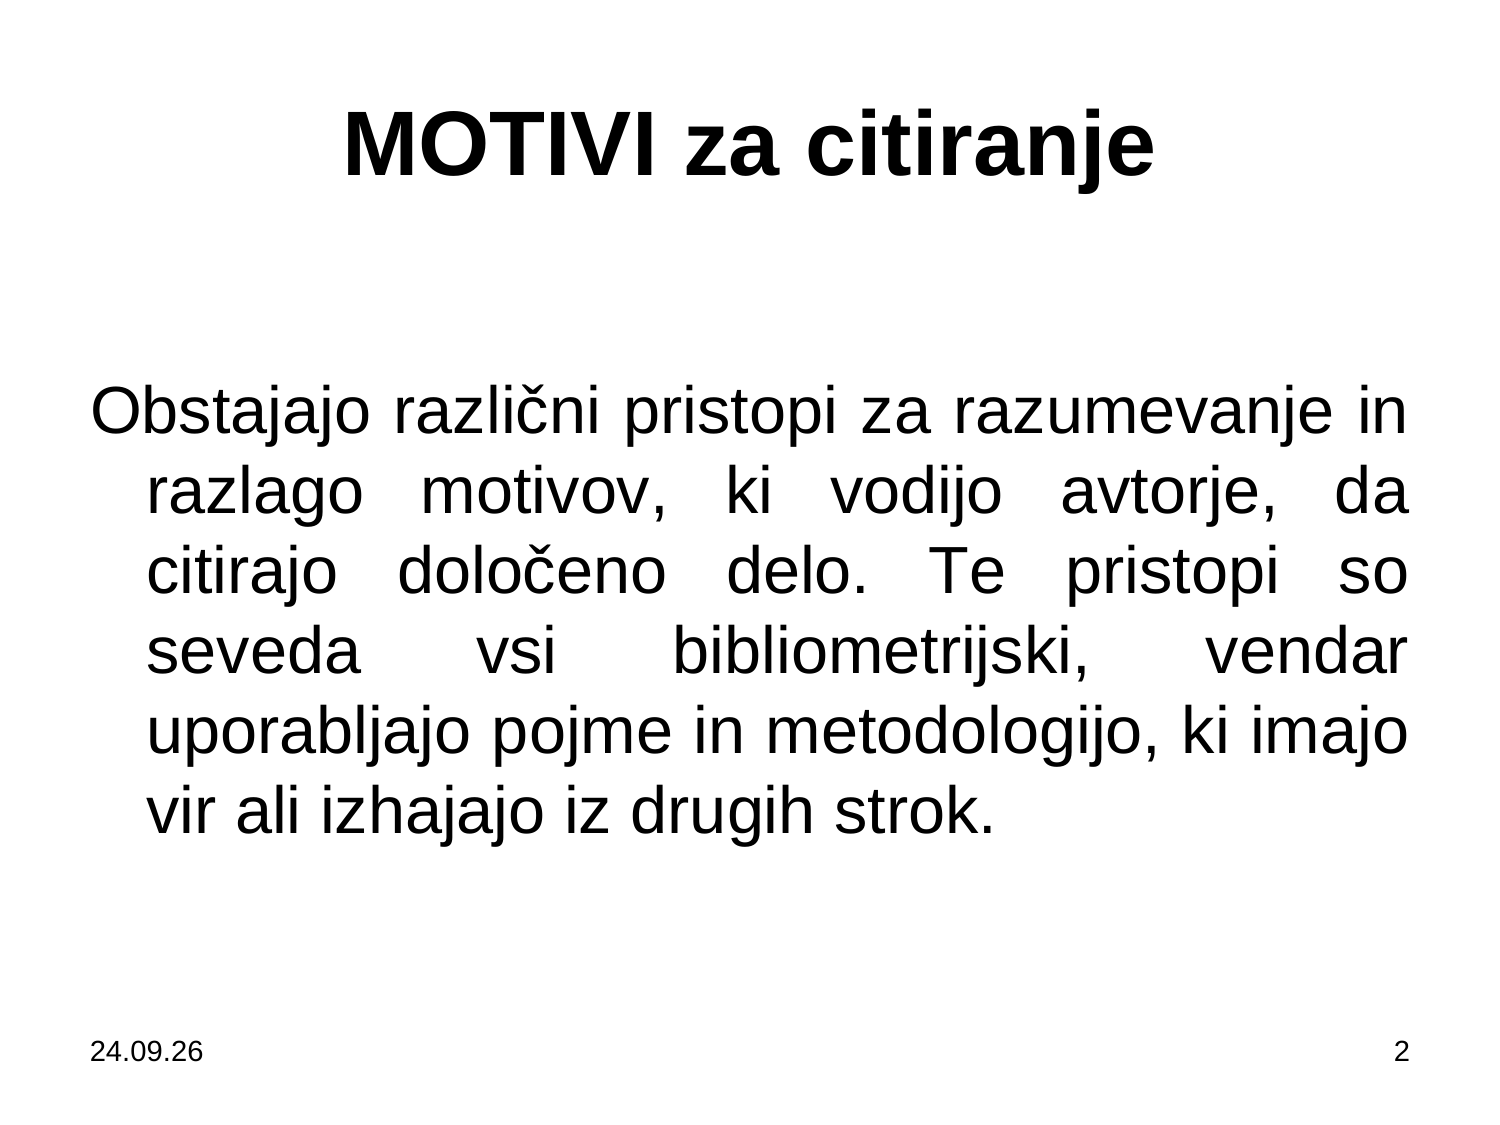

# MOTIVI za citiranje
Obstajajo različni pristopi za razumevanje in razlago motivov, ki vodijo avtorje, da citirajo določeno delo. Te pristopi so seveda vsi bibliometrijski, vendar uporabljajo pojme in metodologijo, ki imajo vir ali izhajajo iz drugih strok.